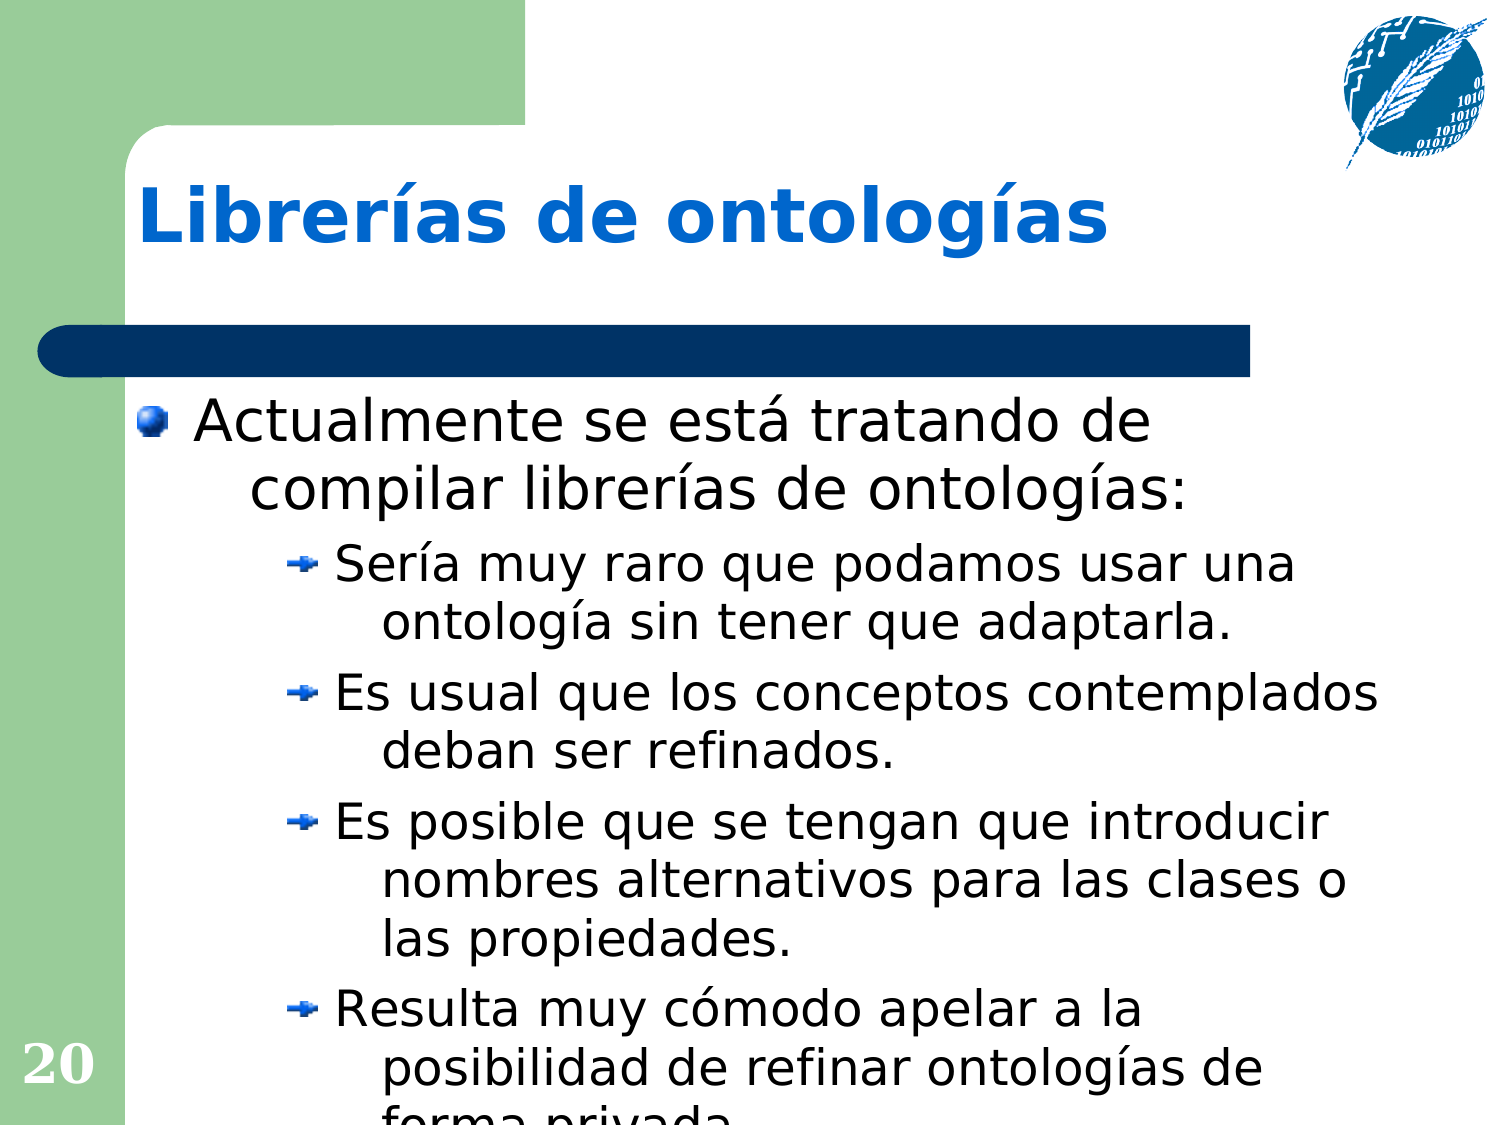

# Librerías de ontologías
Actualmente se está tratando de compilar librerías de ontologías:
Sería muy raro que podamos usar una ontología sin tener que adaptarla.
Es usual que los conceptos contemplados deban ser refinados.
Es posible que se tengan que introducir nombres alternativos para las clases o las propiedades.
Resulta muy cómodo apelar a la posibilidad de refinar ontologías de forma privada.
20